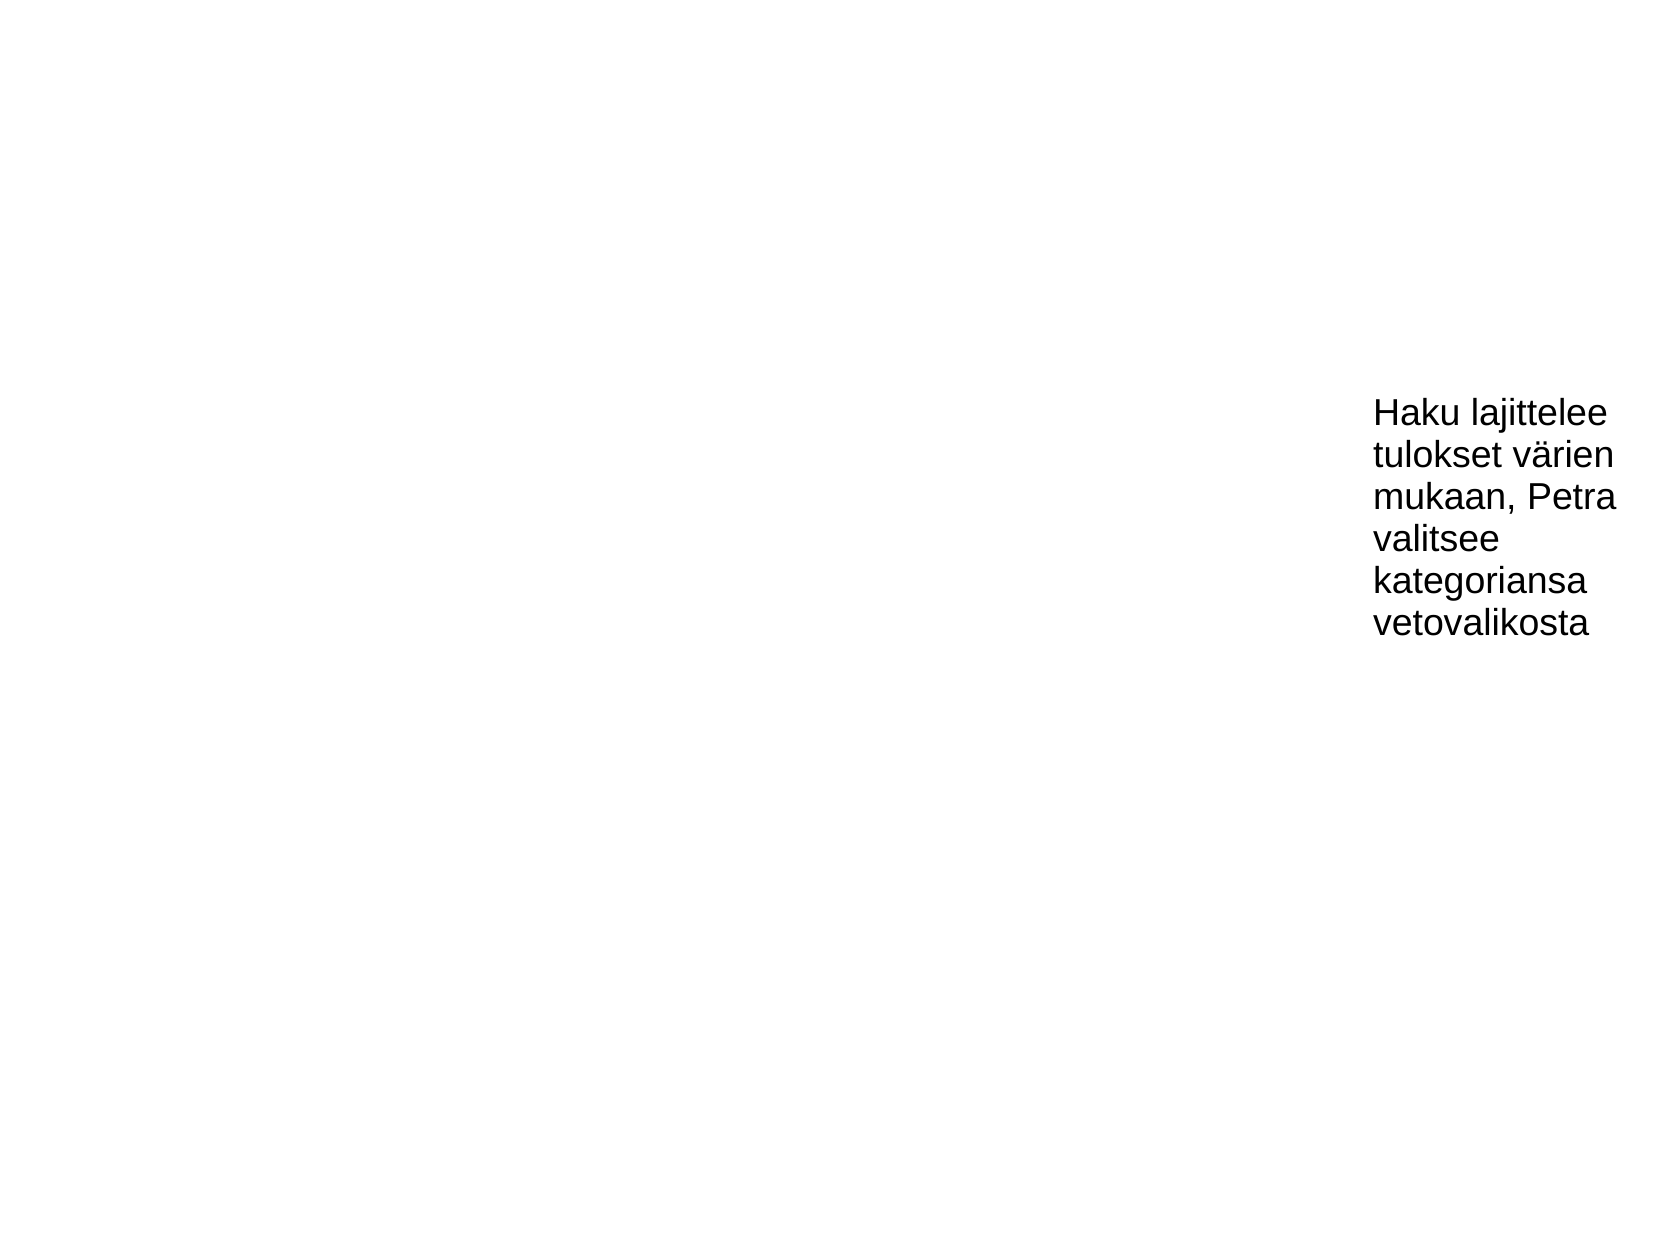

Haku lajittelee tulokset värien mukaan, Petra valitsee kategoriansa vetovalikosta